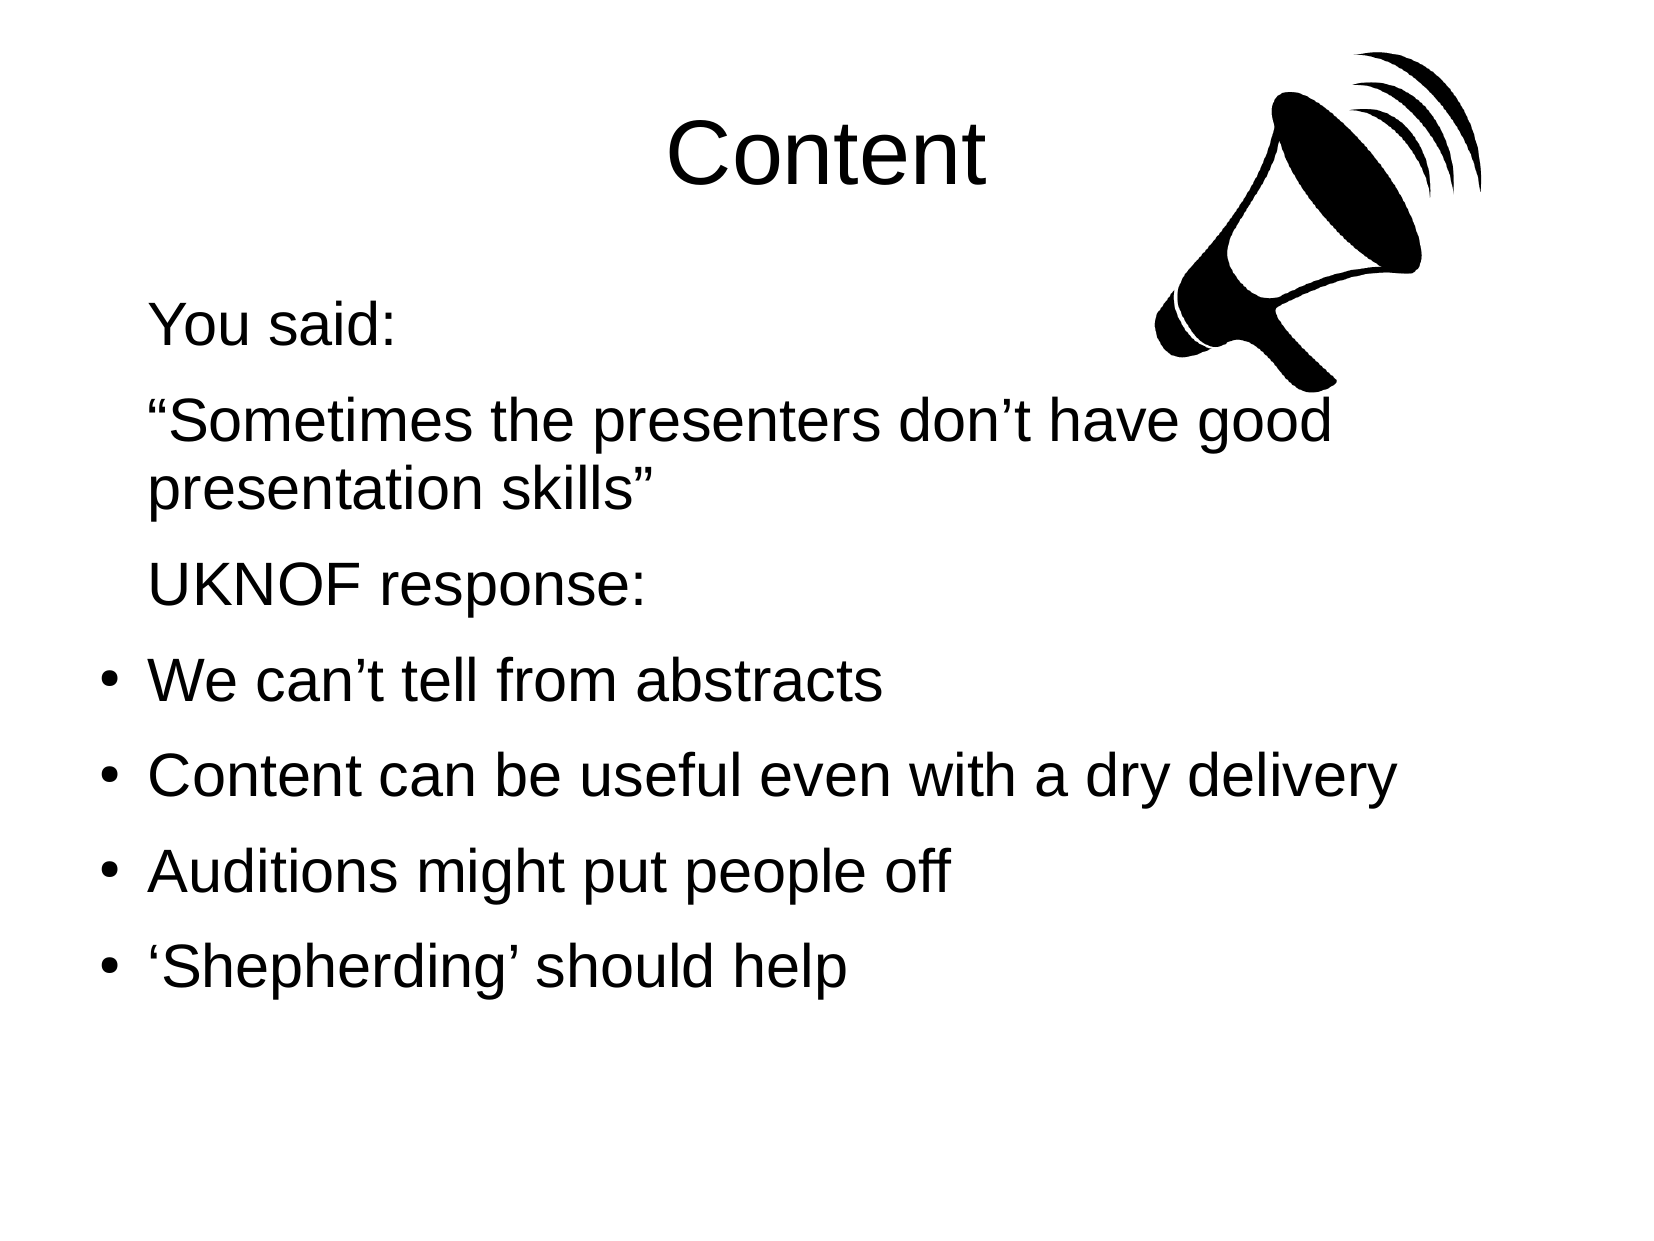

# Content
You said:
“Sometimes the presenters don’t have good presentation skills”
UKNOF response:
We can’t tell from abstracts
Content can be useful even with a dry delivery
Auditions might put people off
‘Shepherding’ should help